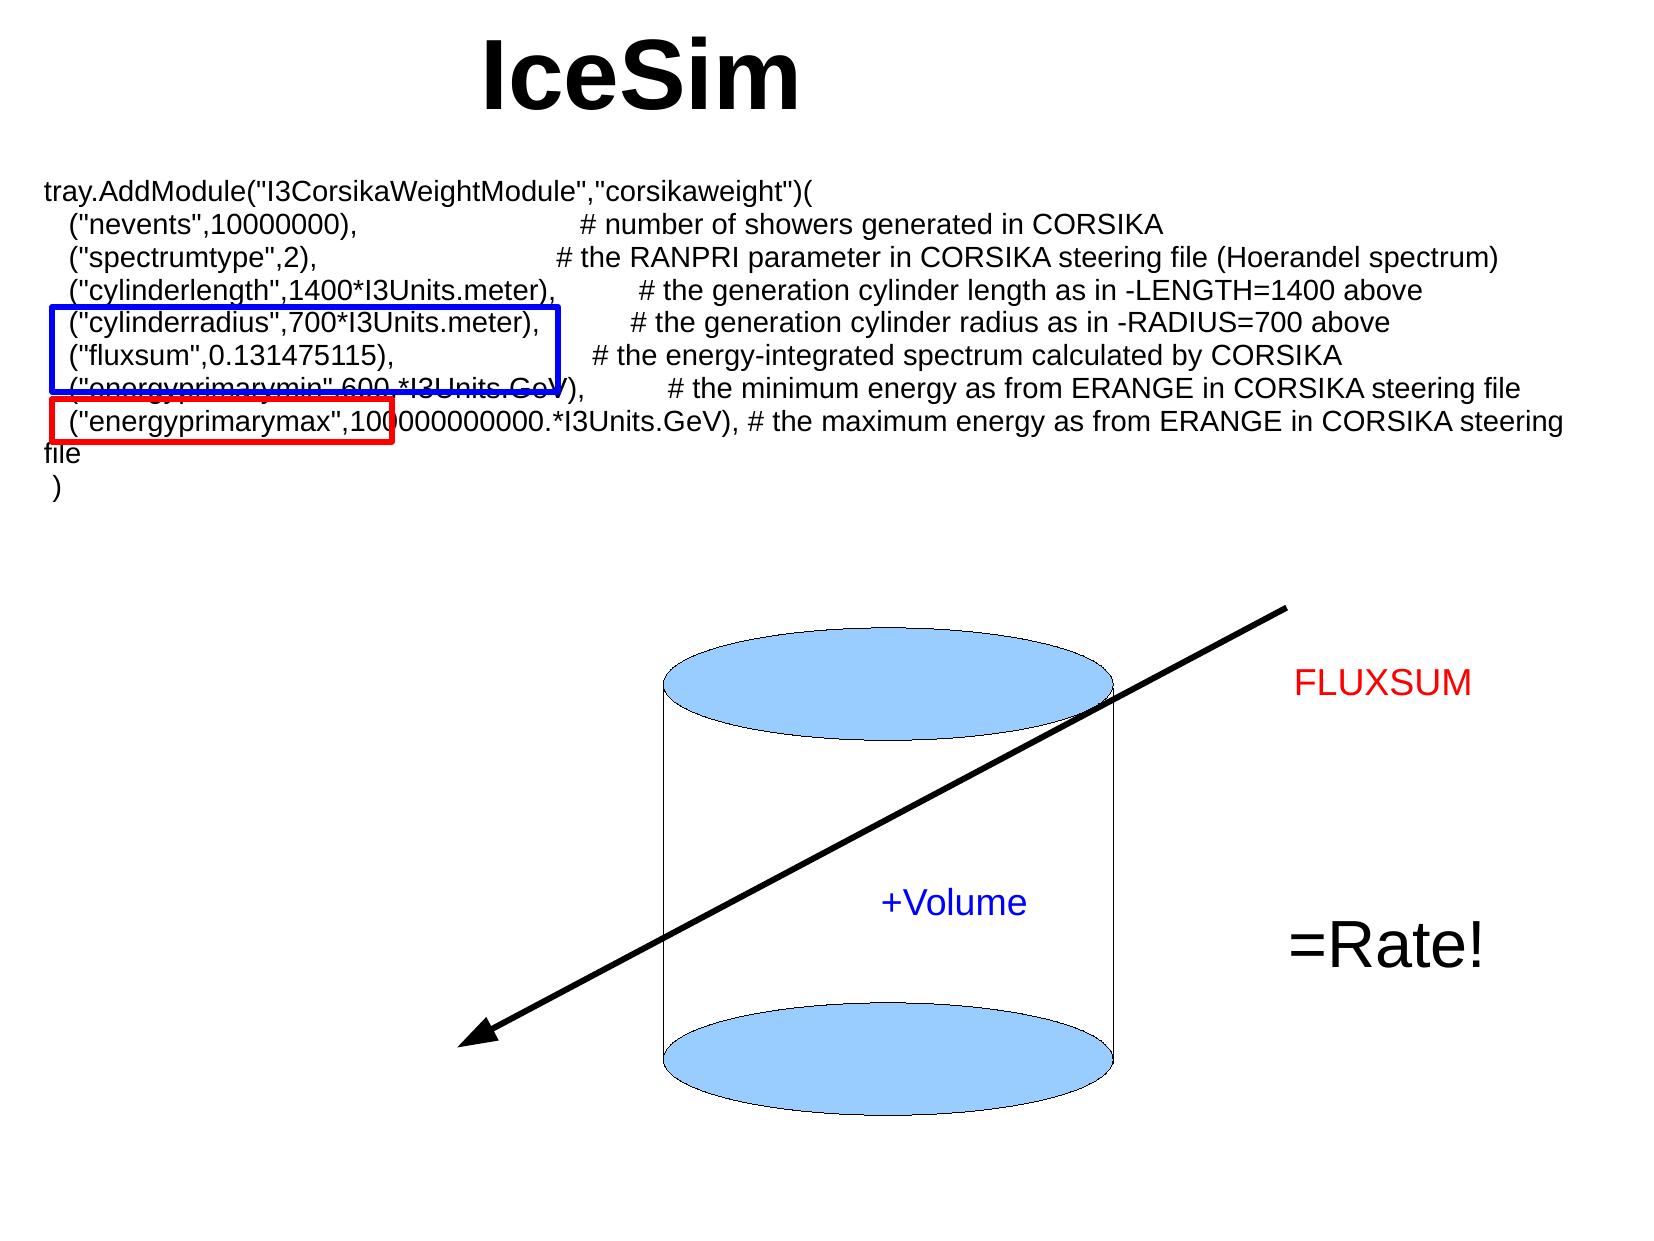

IceSim
tray.AddModule("I3CorsikaWeightModule","corsikaweight")(
 ("nevents",10000000), # number of showers generated in CORSIKA
 ("spectrumtype",2), # the RANPRI parameter in CORSIKA steering file (Hoerandel spectrum)
 ("cylinderlength",1400*I3Units.meter), # the generation cylinder length as in -LENGTH=1400 above
 ("cylinderradius",700*I3Units.meter), # the generation cylinder radius as in -RADIUS=700 above
 ("fluxsum",0.131475115), # the energy-integrated spectrum calculated by CORSIKA
 ("energyprimarymin",600.*I3Units.GeV), # the minimum energy as from ERANGE in CORSIKA steering file
 ("energyprimarymax",100000000000.*I3Units.GeV), # the maximum energy as from ERANGE in CORSIKA steering file
 )
+Volume
FLUXSUM
=Rate!